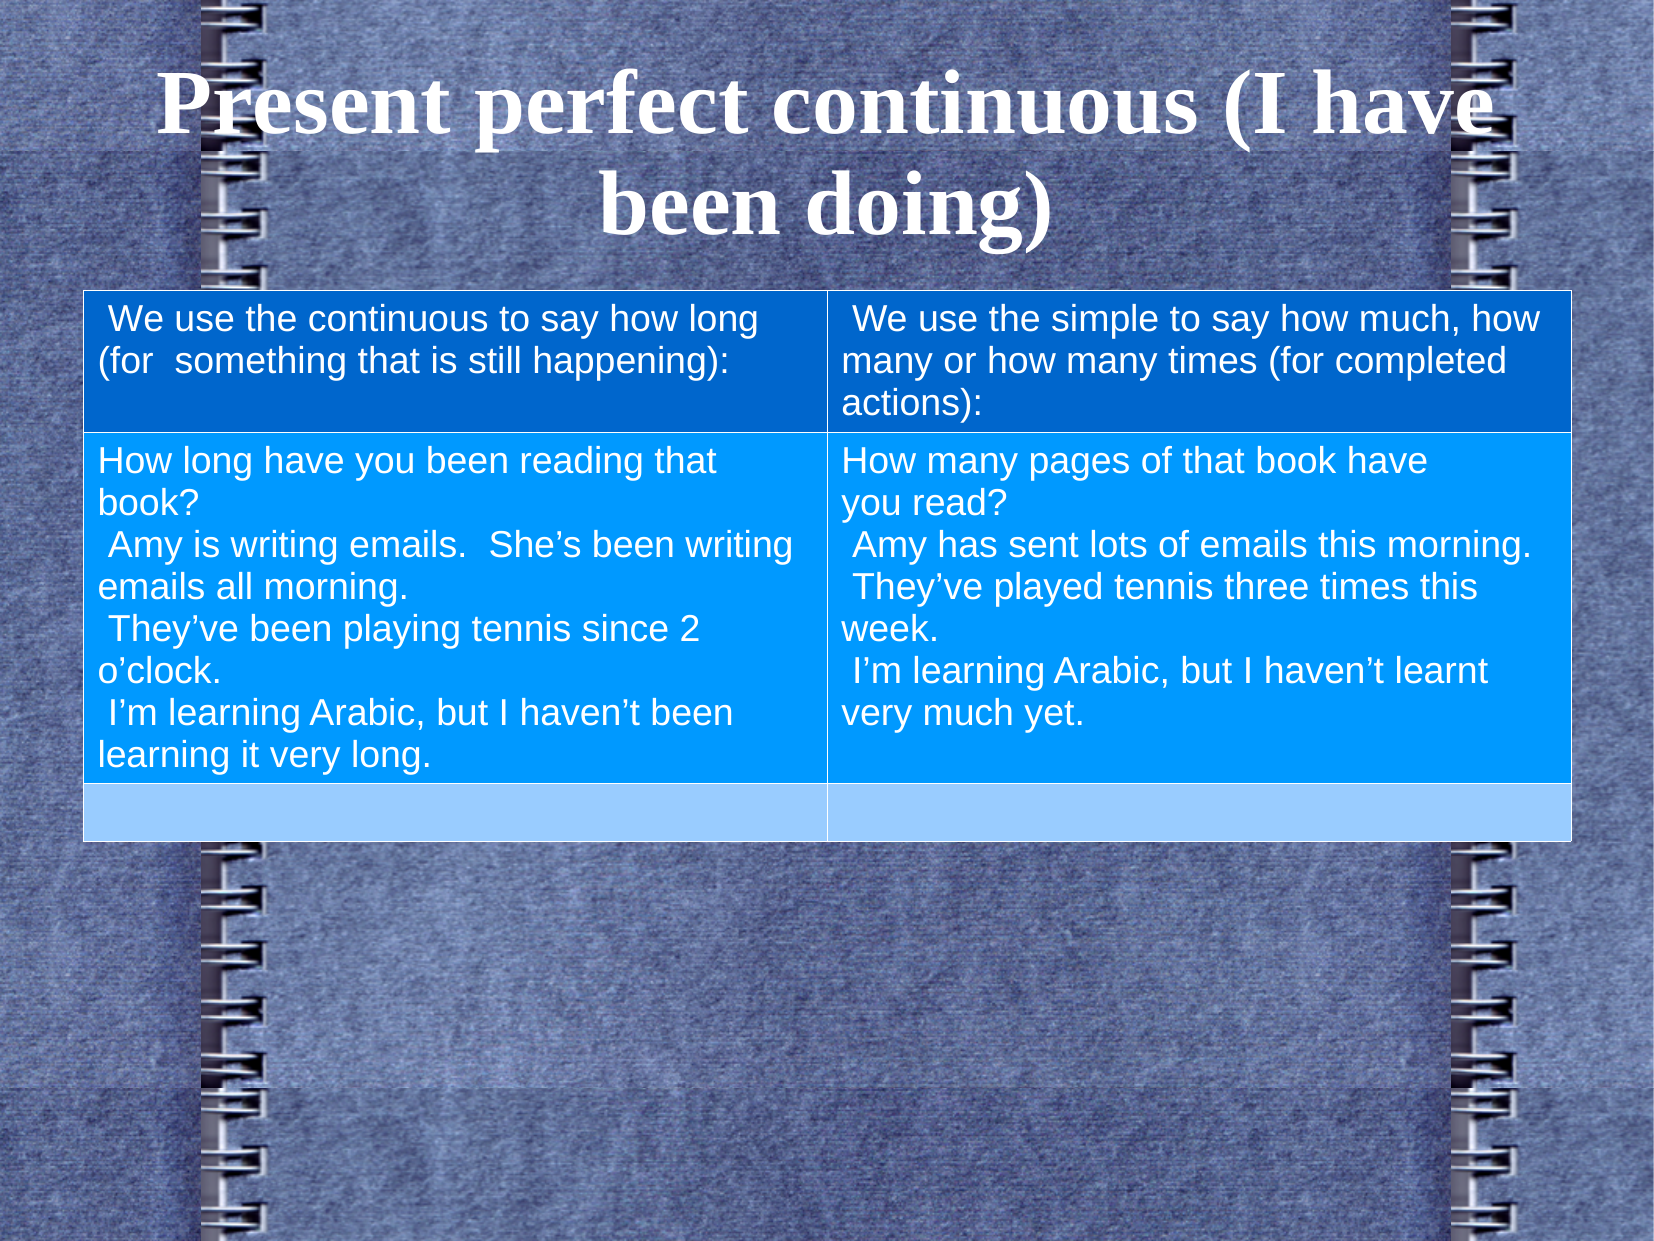

# Present perfect continuous (I have been doing)
| We use the continuous to say how long (for something that is still happening): | We use the simple to say how much, how many or how many times (for completed actions): |
| --- | --- |
| How long have you been reading that book? Amy is writing emails. She’s been writing emails all morning. They’ve been playing tennis since 2 o’clock. I’m learning Arabic, but I haven’t been learning it very long. | How many pages of that book have you read? Amy has sent lots of emails this morning. They’ve played tennis three times this week. I’m learning Arabic, but I haven’t learnt very much yet. |
| | |